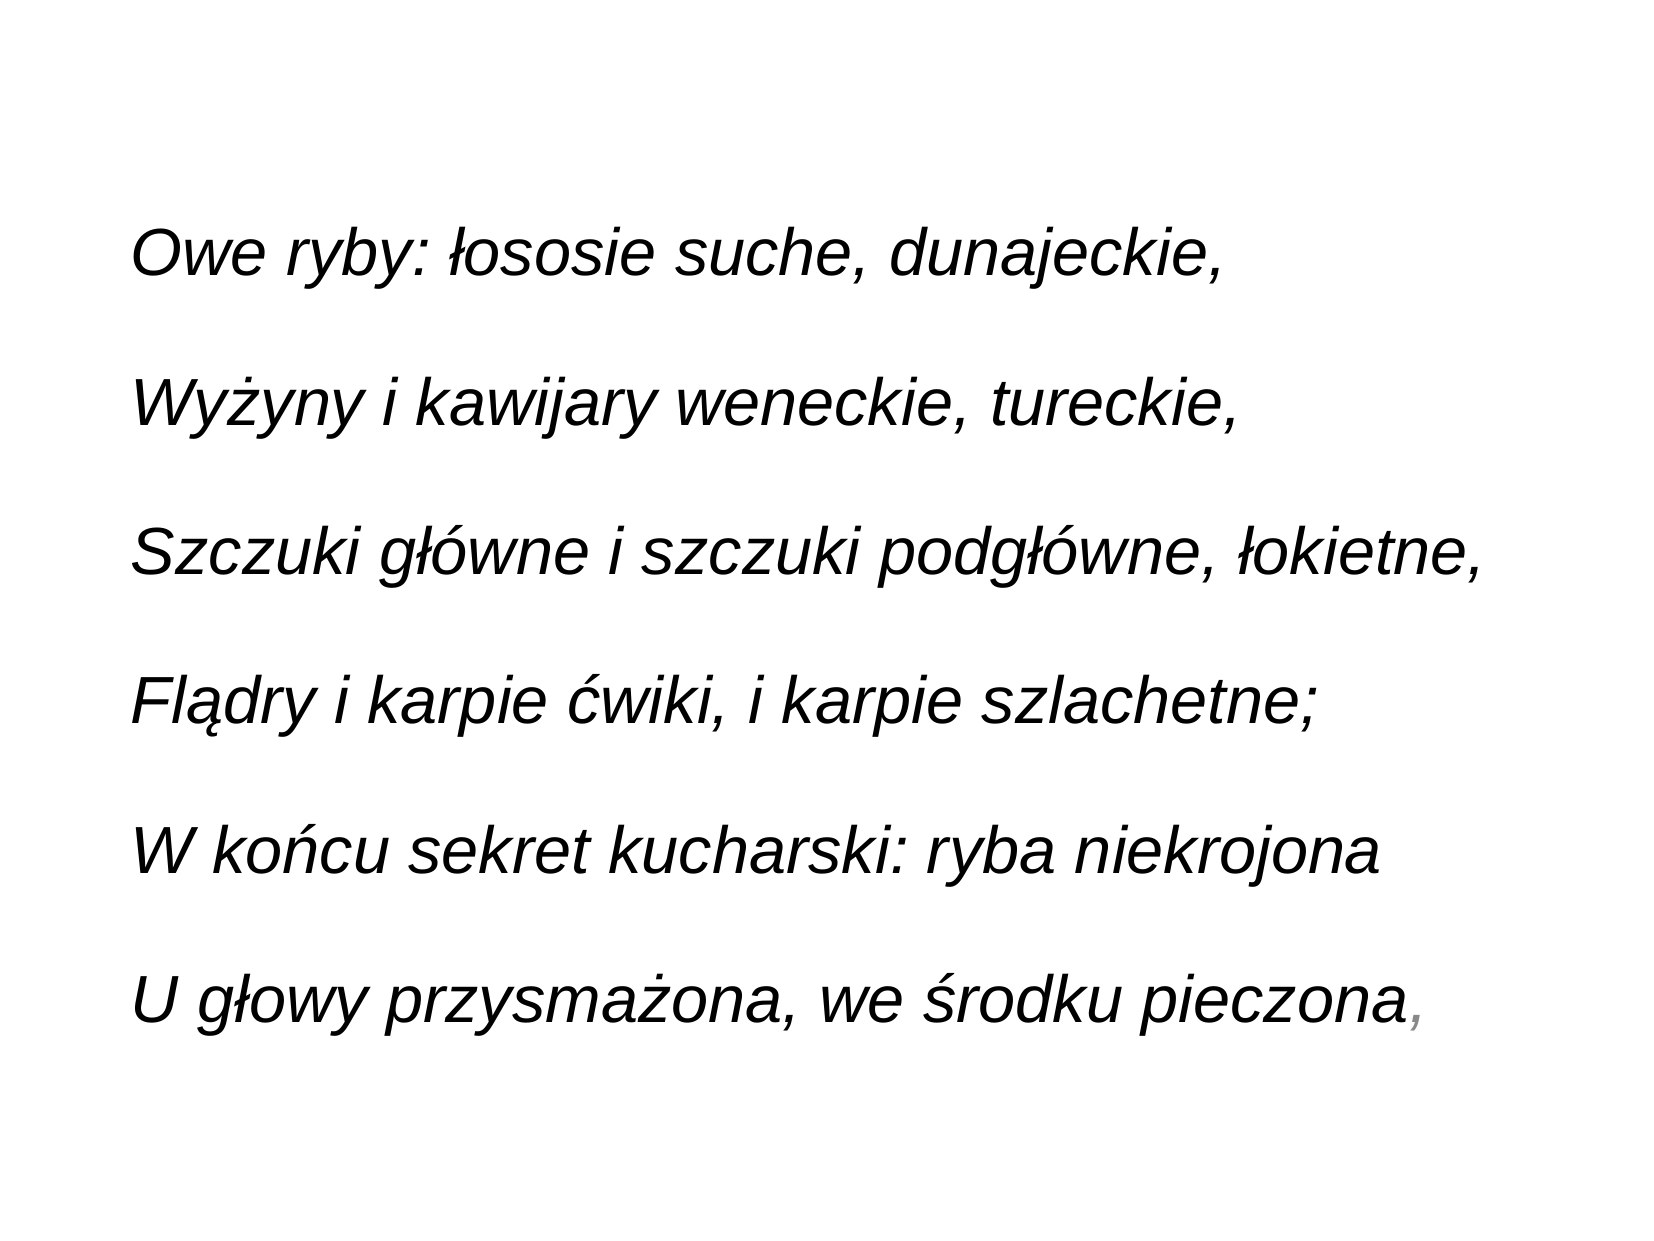

# Owe ryby: łososie suche, dunajeckie,
Wyżyny i kawijary weneckie, tureckie,
Szczuki główne i szczuki podgłówne, łokietne,
Flądry i karpie ćwiki, i karpie szlachetne;
W końcu sekret kucharski: ryba niekrojona
U głowy przysmażona, we środku pieczona,